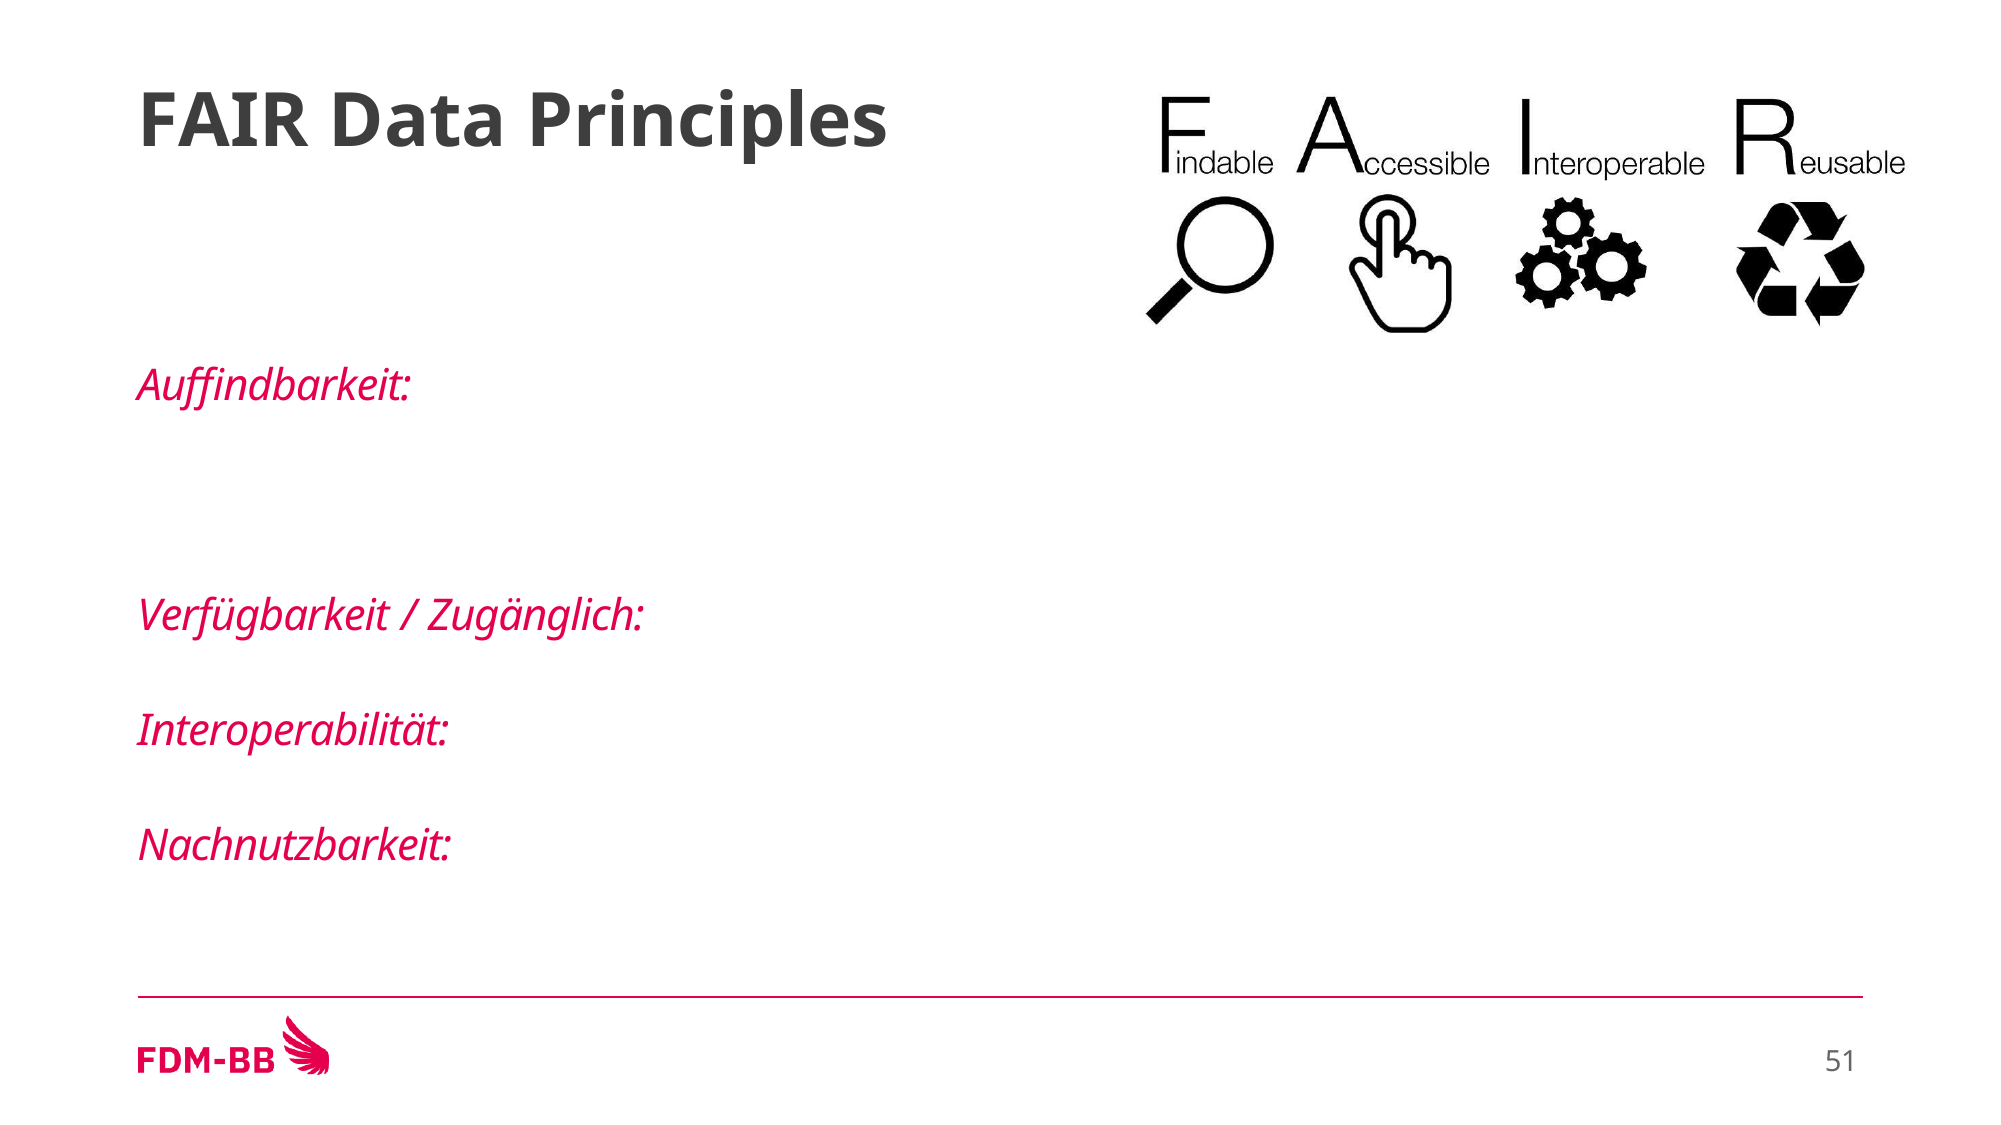

# FAIR Data Principles
Auffindbarkeit:
Verfügbarkeit / Zugänglich:
Interoperabilität: Nachnutzbarkeit: